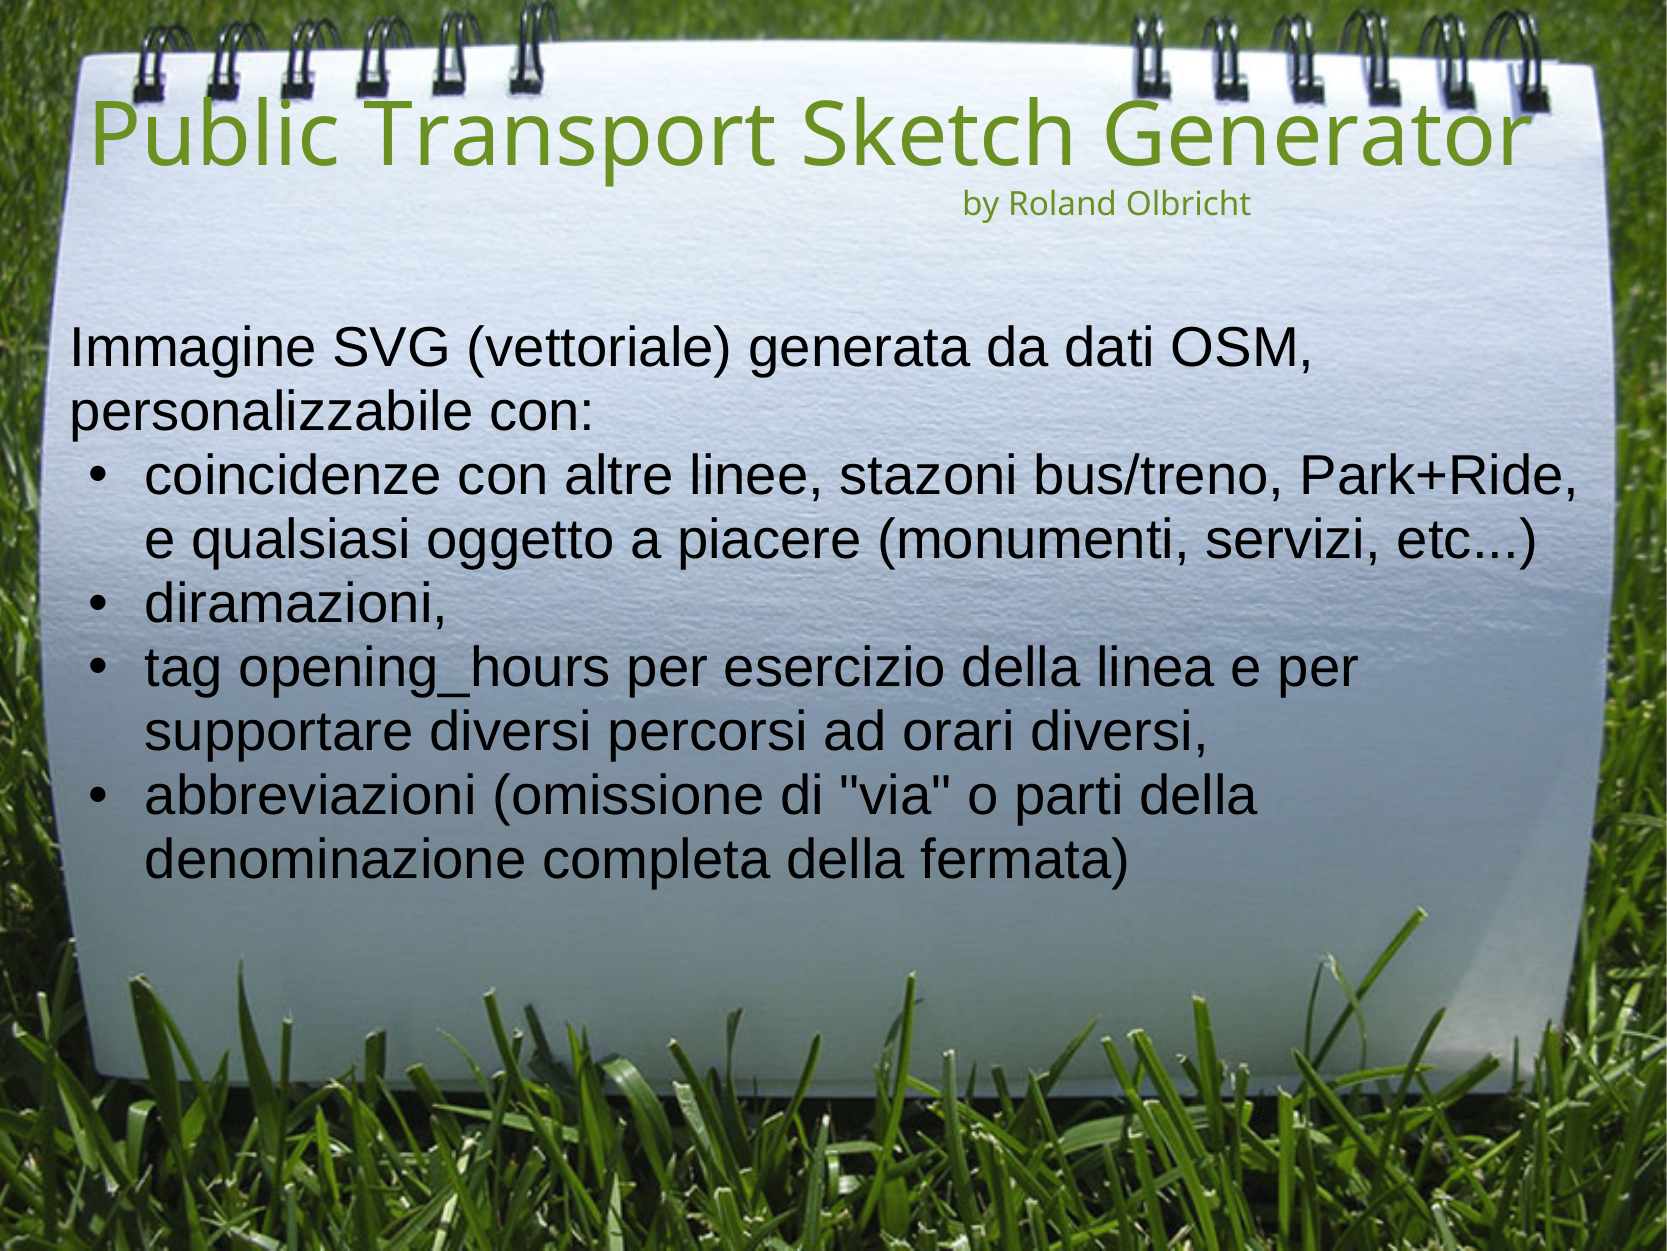

# Public Transport Sketch Generator                                                                                                            by Roland Olbricht
Immagine SVG (vettoriale) generata da dati OSM, personalizzabile con:
coincidenze con altre linee, stazoni bus/treno, Park+Ride, e qualsiasi oggetto a piacere (monumenti, servizi, etc...)
diramazioni,
tag opening_hours per esercizio della linea e per supportare diversi percorsi ad orari diversi,
abbreviazioni (omissione di "via" o parti della denominazione completa della fermata)